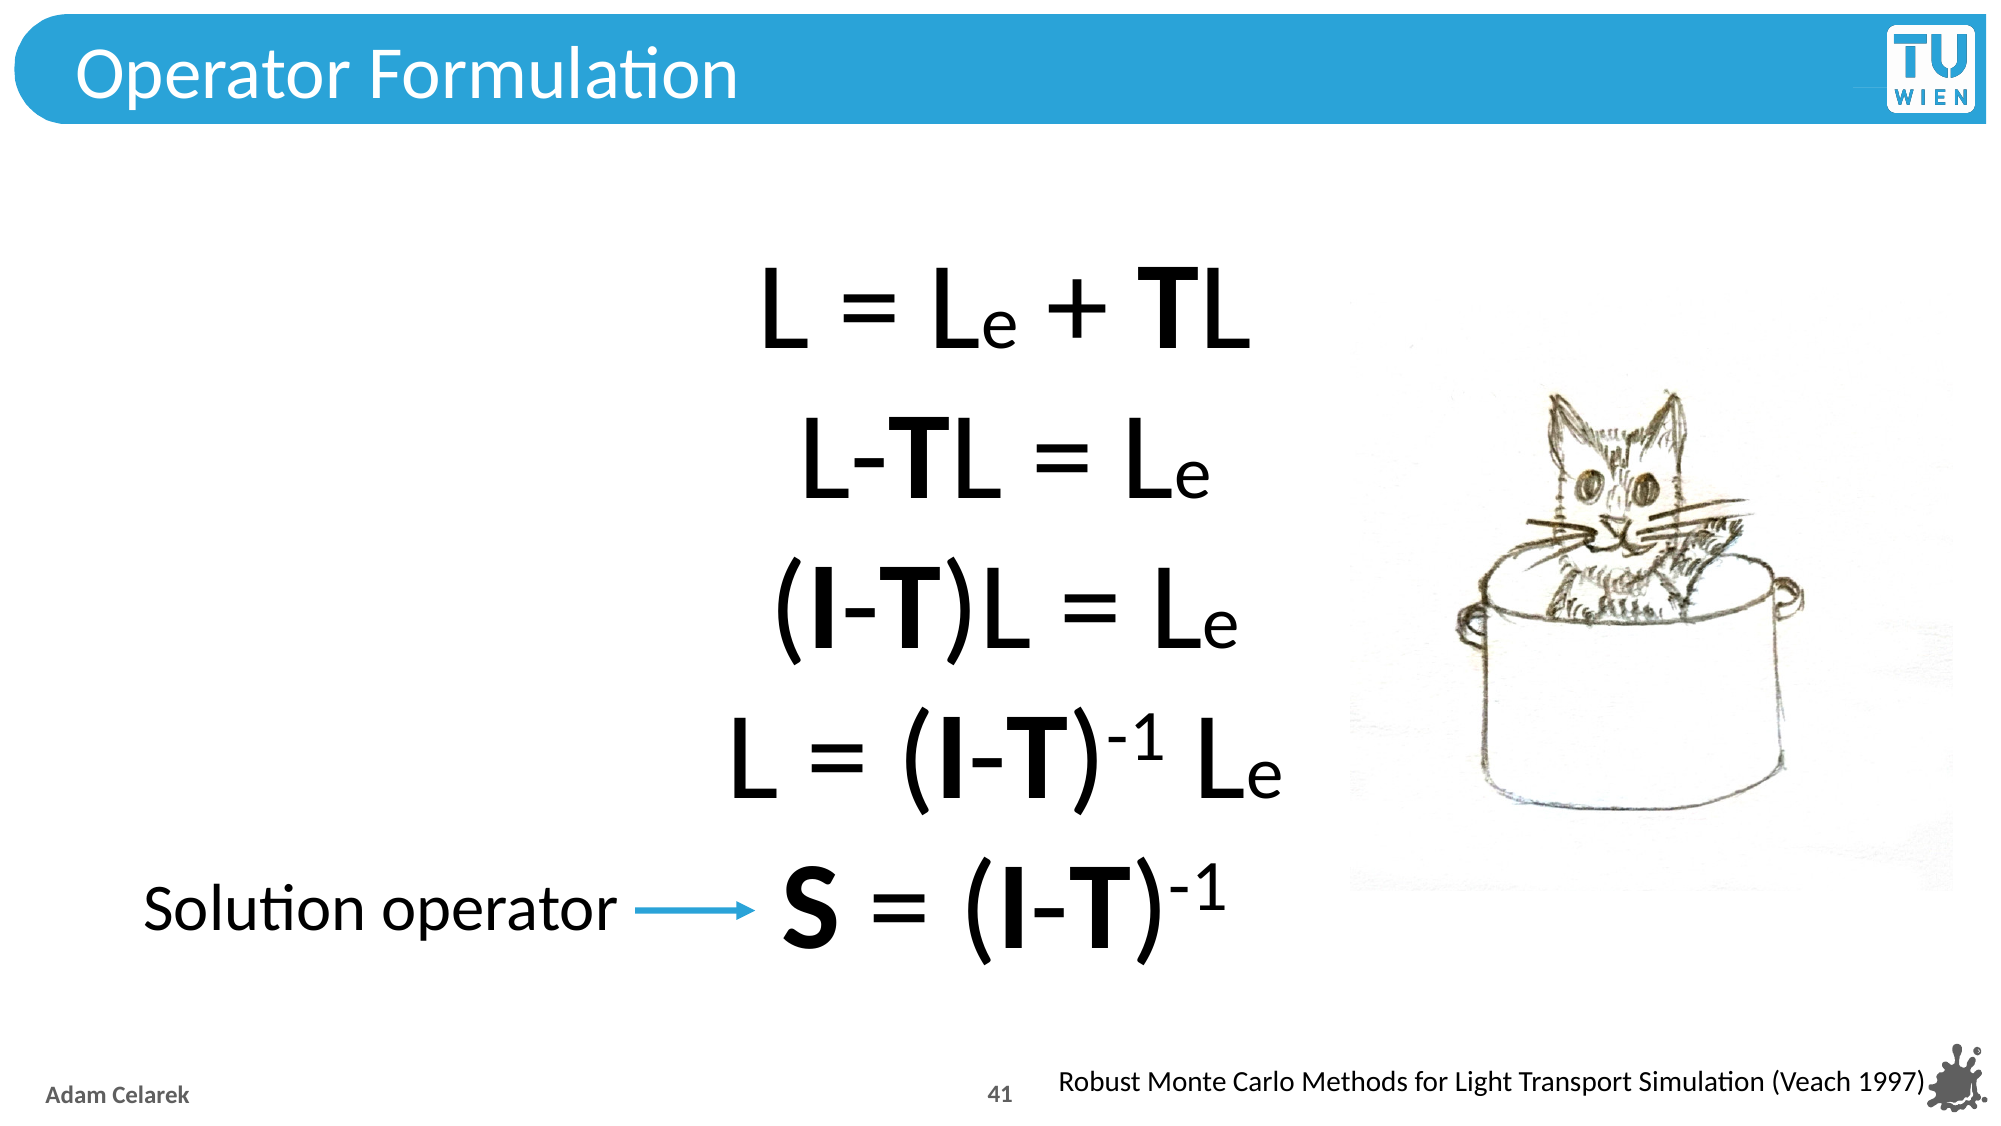

Operator Formulation
# L = Le + TL
L-TL = Le
(I-T)L = Le
L = (I-T)-1 Le
S = (I-T)-1
Solution operator
Robust Monte Carlo Methods for Light Transport Simulation (Veach 1997)
Adam Celarek